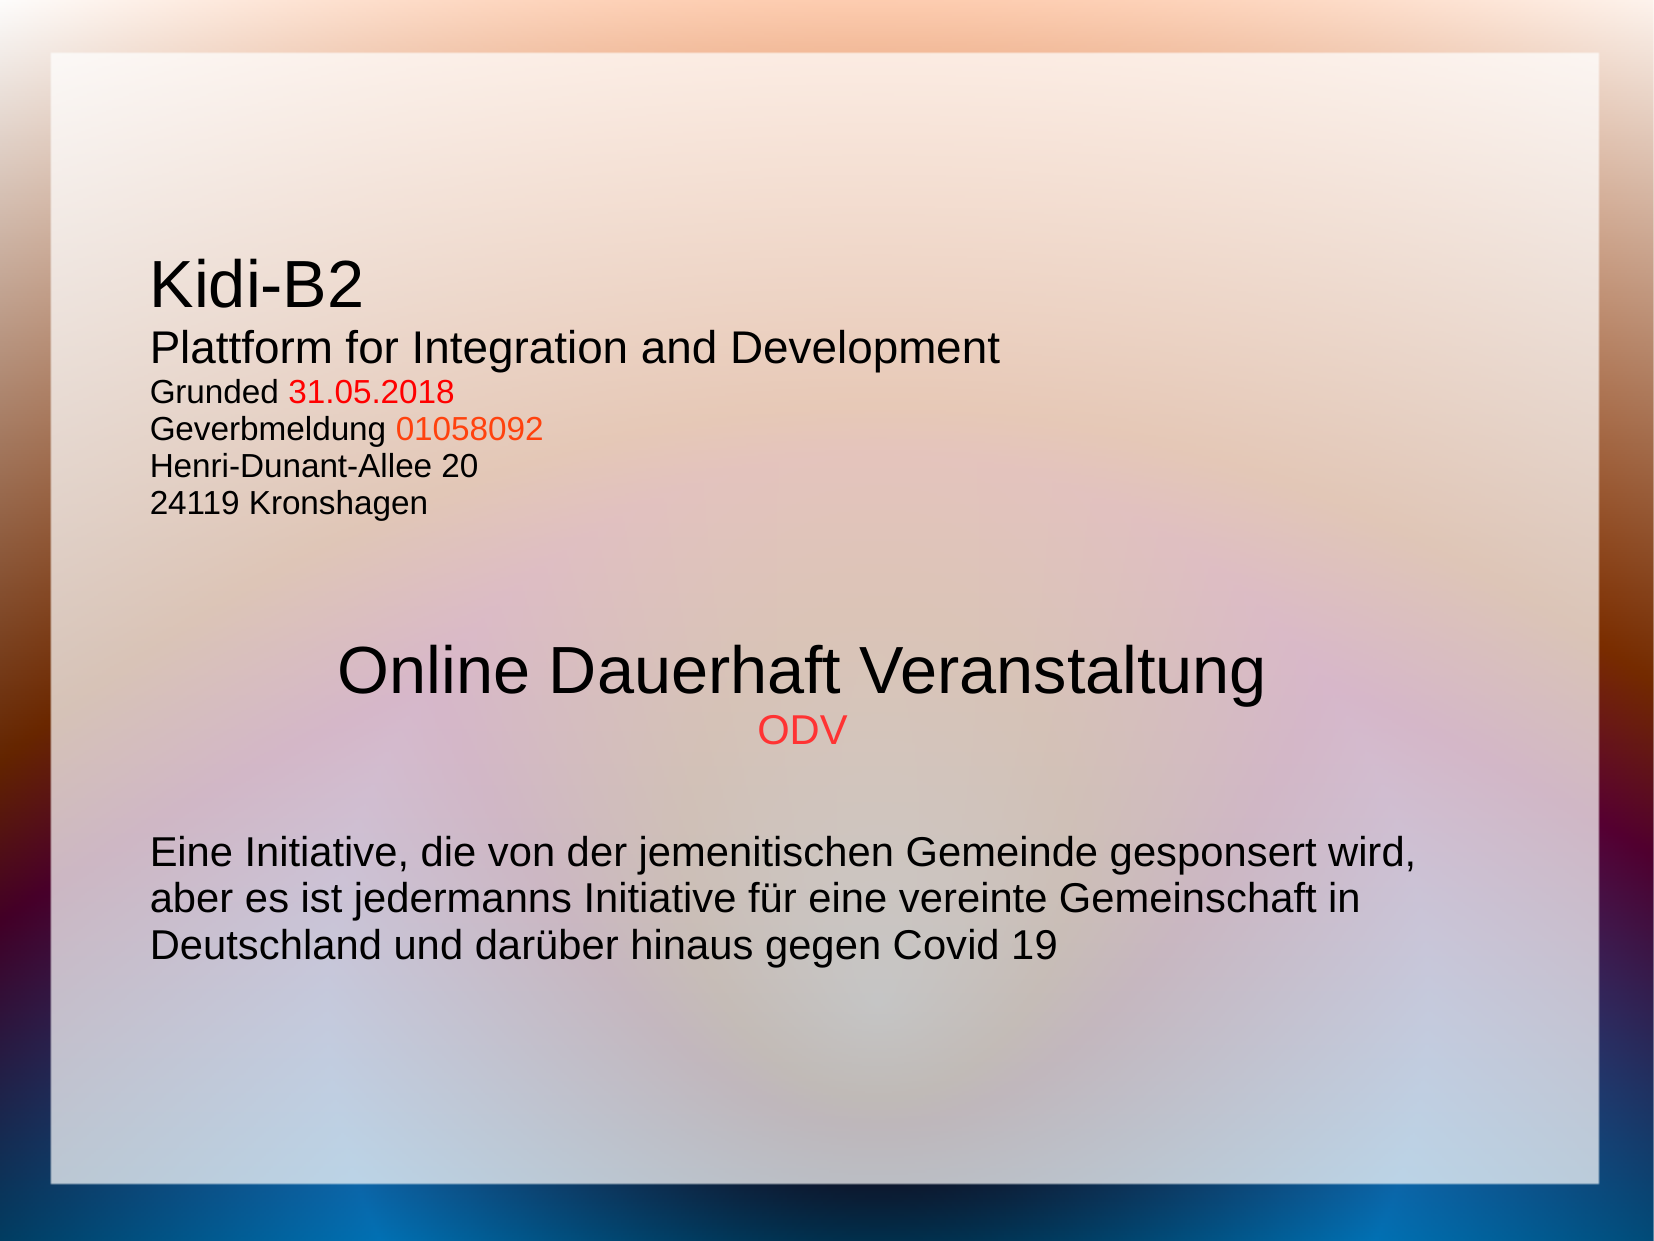

Kidi-B2
Plattform for Integration and Development
Grunded 31.05.2018
Geverbmeldung 01058092
Henri-Dunant-Allee 20
24119 Kronshagen
Online Dauerhaft Veranstaltung
ODV
Eine Initiative, die von der jemenitischen Gemeinde gesponsert wird, aber es ist jedermanns Initiative für eine vereinte Gemeinschaft in Deutschland und darüber hinaus gegen Covid 19